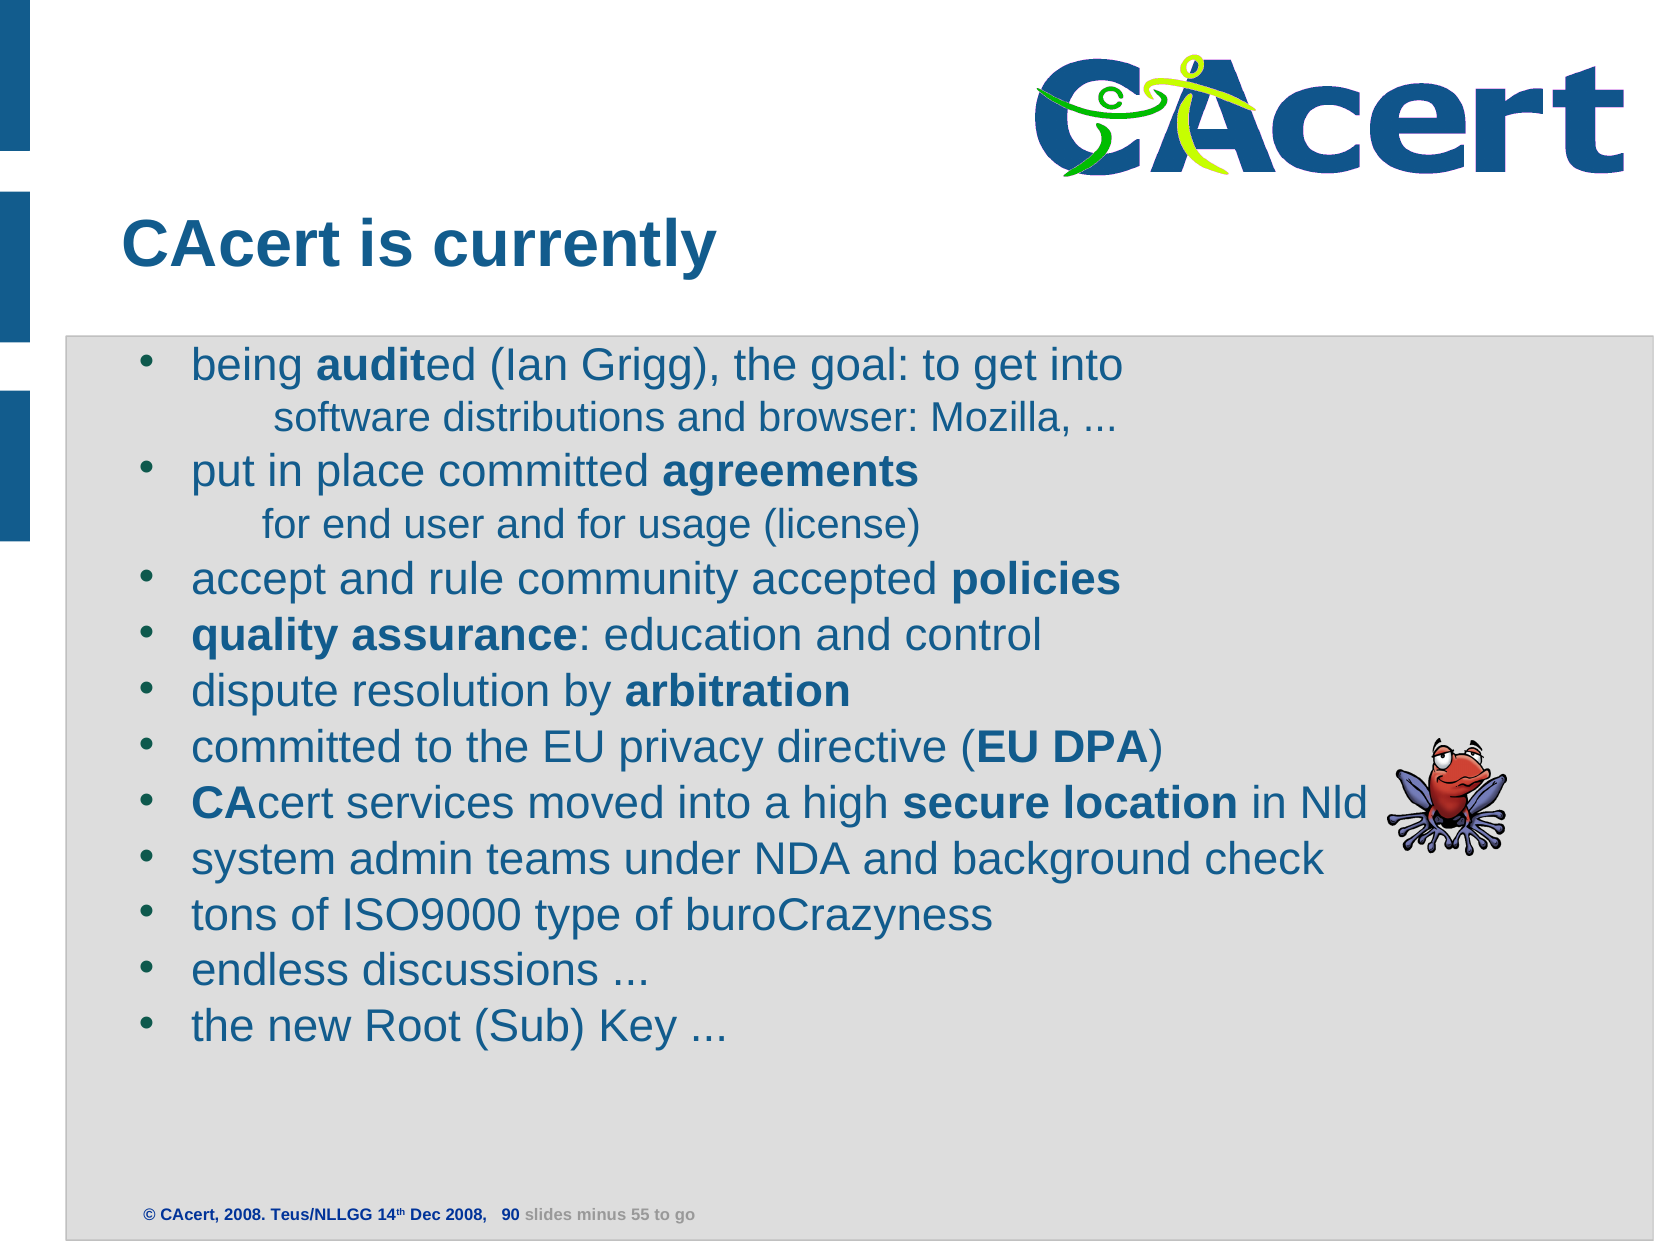

# CAcert is currently
being audited (Ian Grigg), the goal: to get into
 software distributions and browser: Mozilla, ...
put in place committed agreements
for end user and for usage (license)‏
accept and rule community accepted policies
quality assurance: education and control
dispute resolution by arbitration
committed to the EU privacy directive (EU DPA)
CAcert services moved into a high secure location in Nld
system admin teams under NDA and background check
tons of ISO9000 type of buroCrazyness
endless discussions ...
the new Root (Sub) Key ...